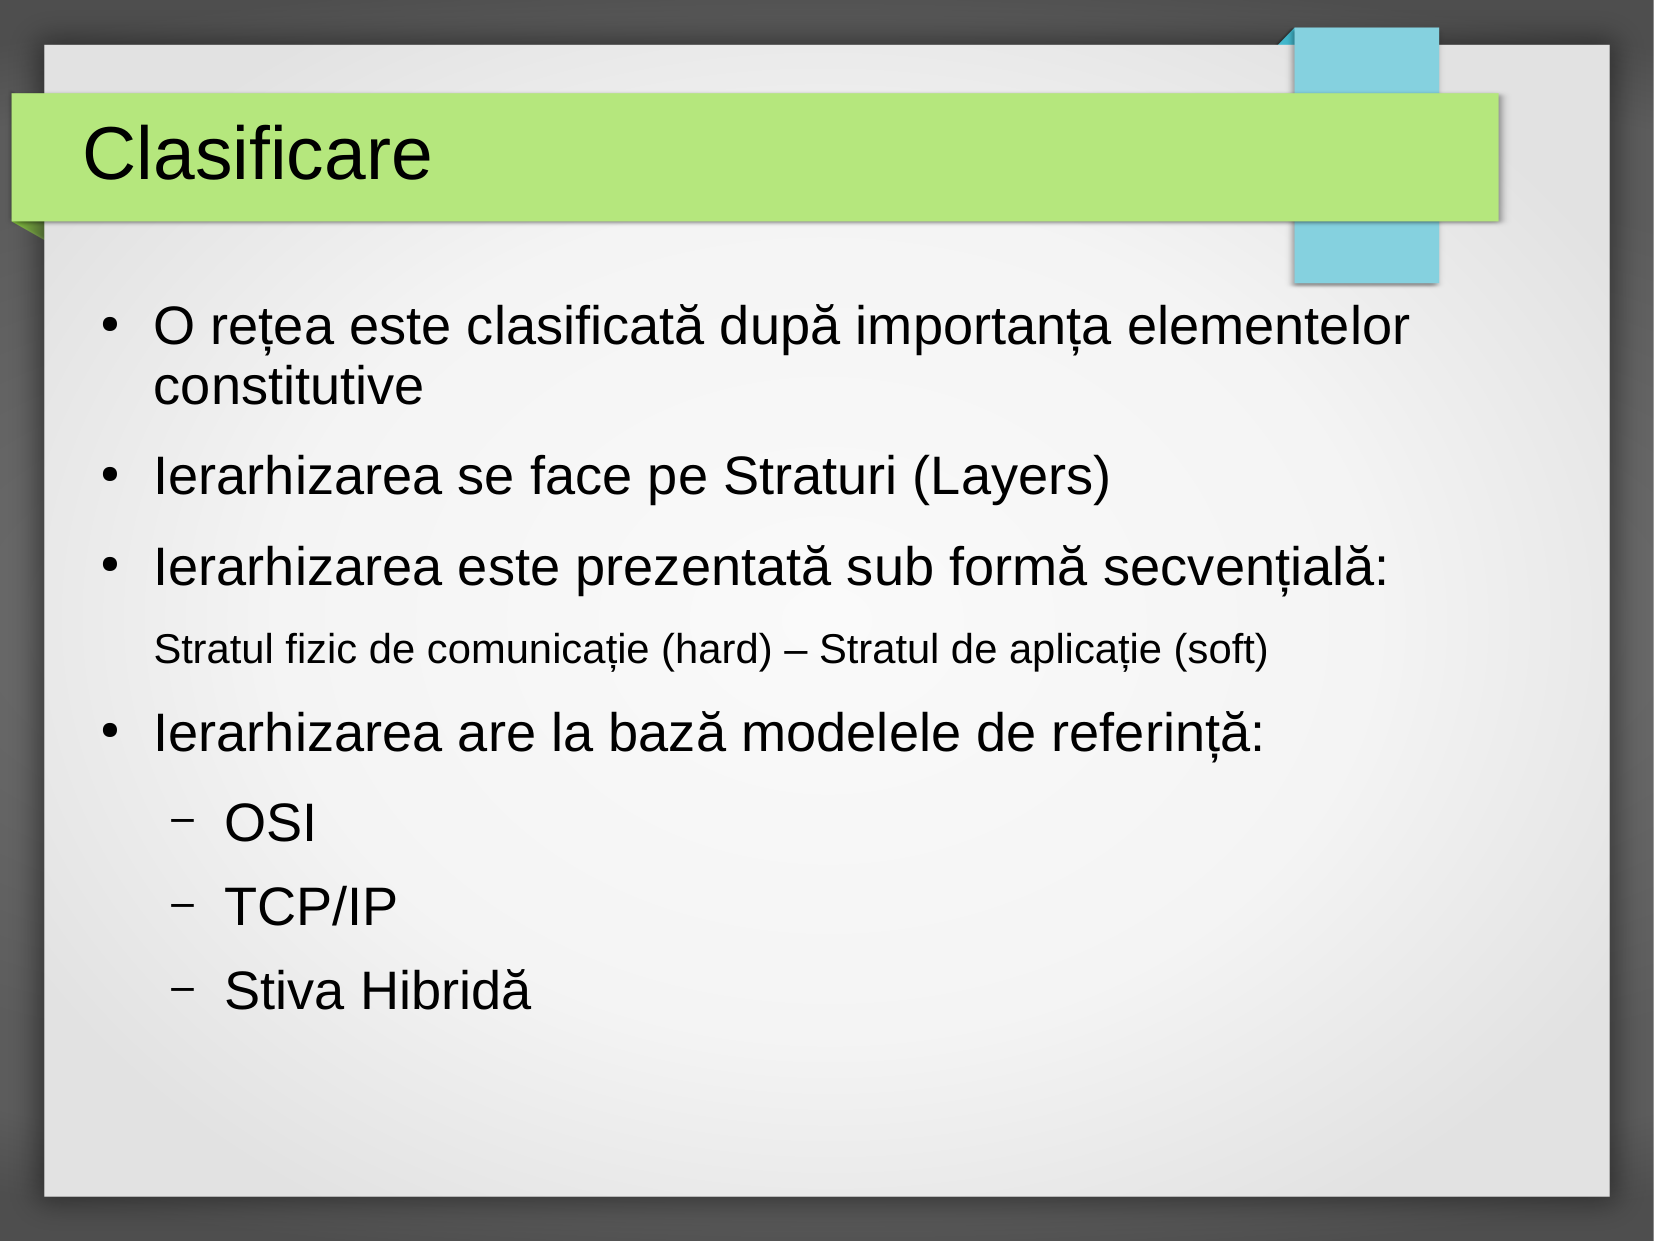

# Clasificare
O rețea este clasificată după importanța elementelor constitutive
Ierarhizarea se face pe Straturi (Layers)
Ierarhizarea este prezentată sub formă secvențială:
Stratul fizic de comunicație (hard) – Stratul de aplicație (soft)
Ierarhizarea are la bază modelele de referință:
OSI
TCP/IP
Stiva Hibridă